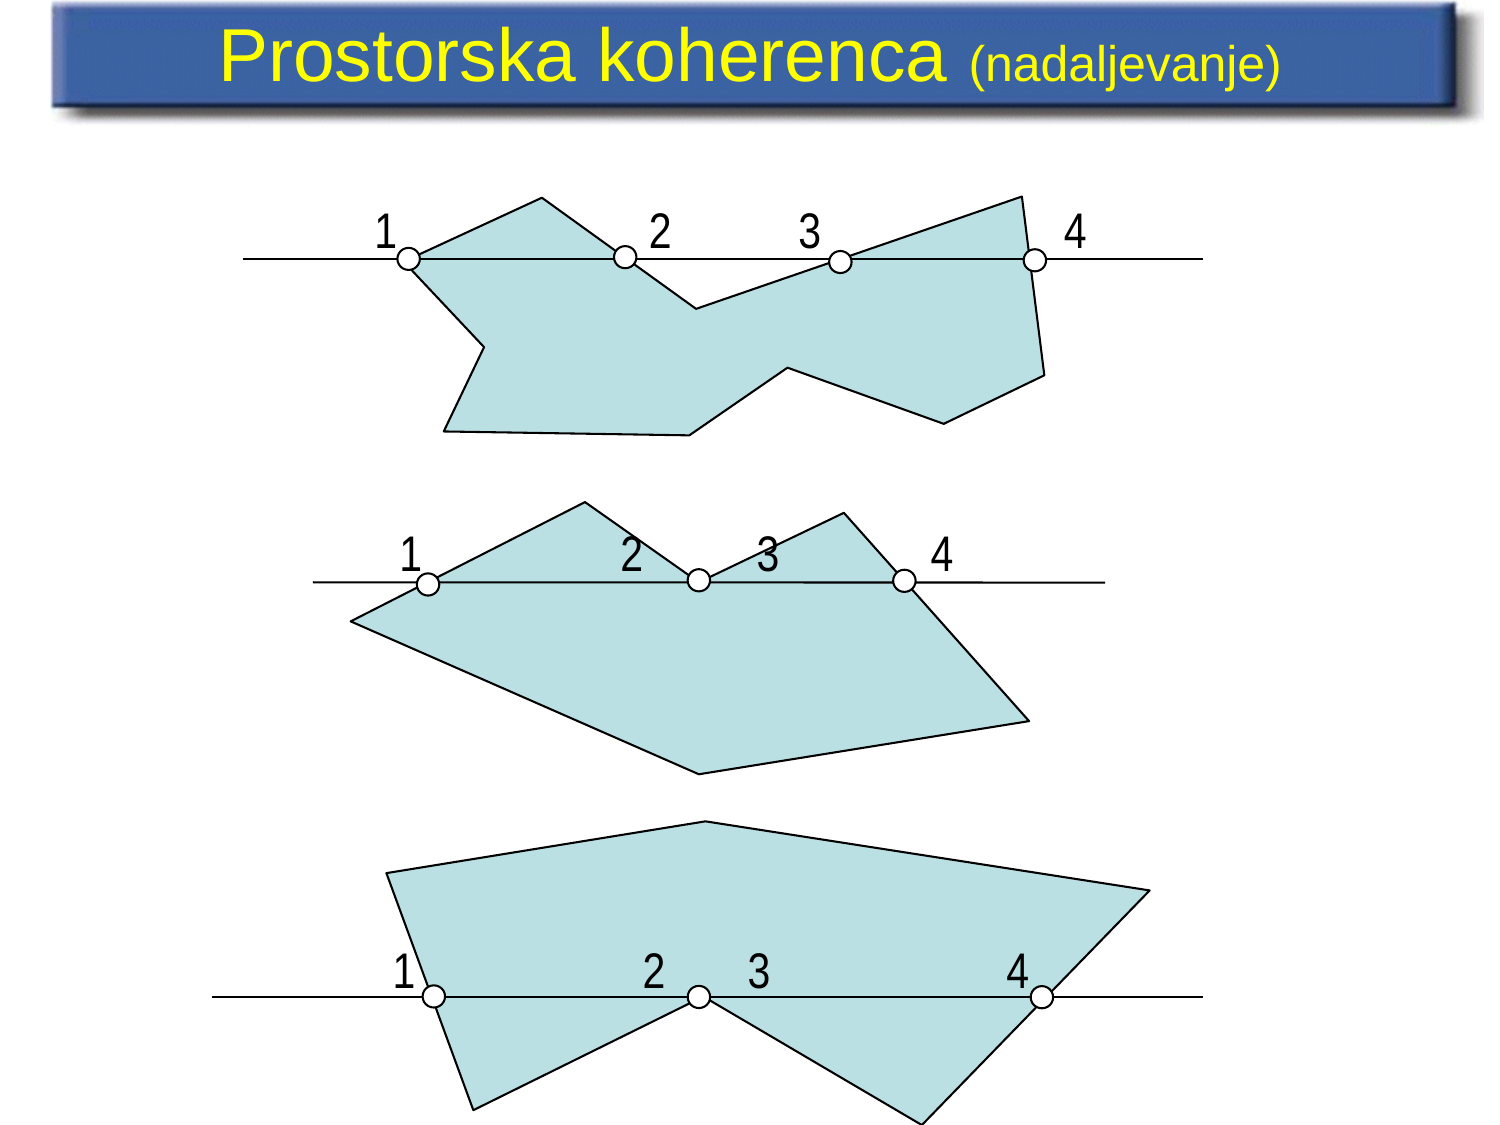

# Prostorska koherenca (nadaljevanje)
1
2
3
4
1
2
3
4
1
2
3
4